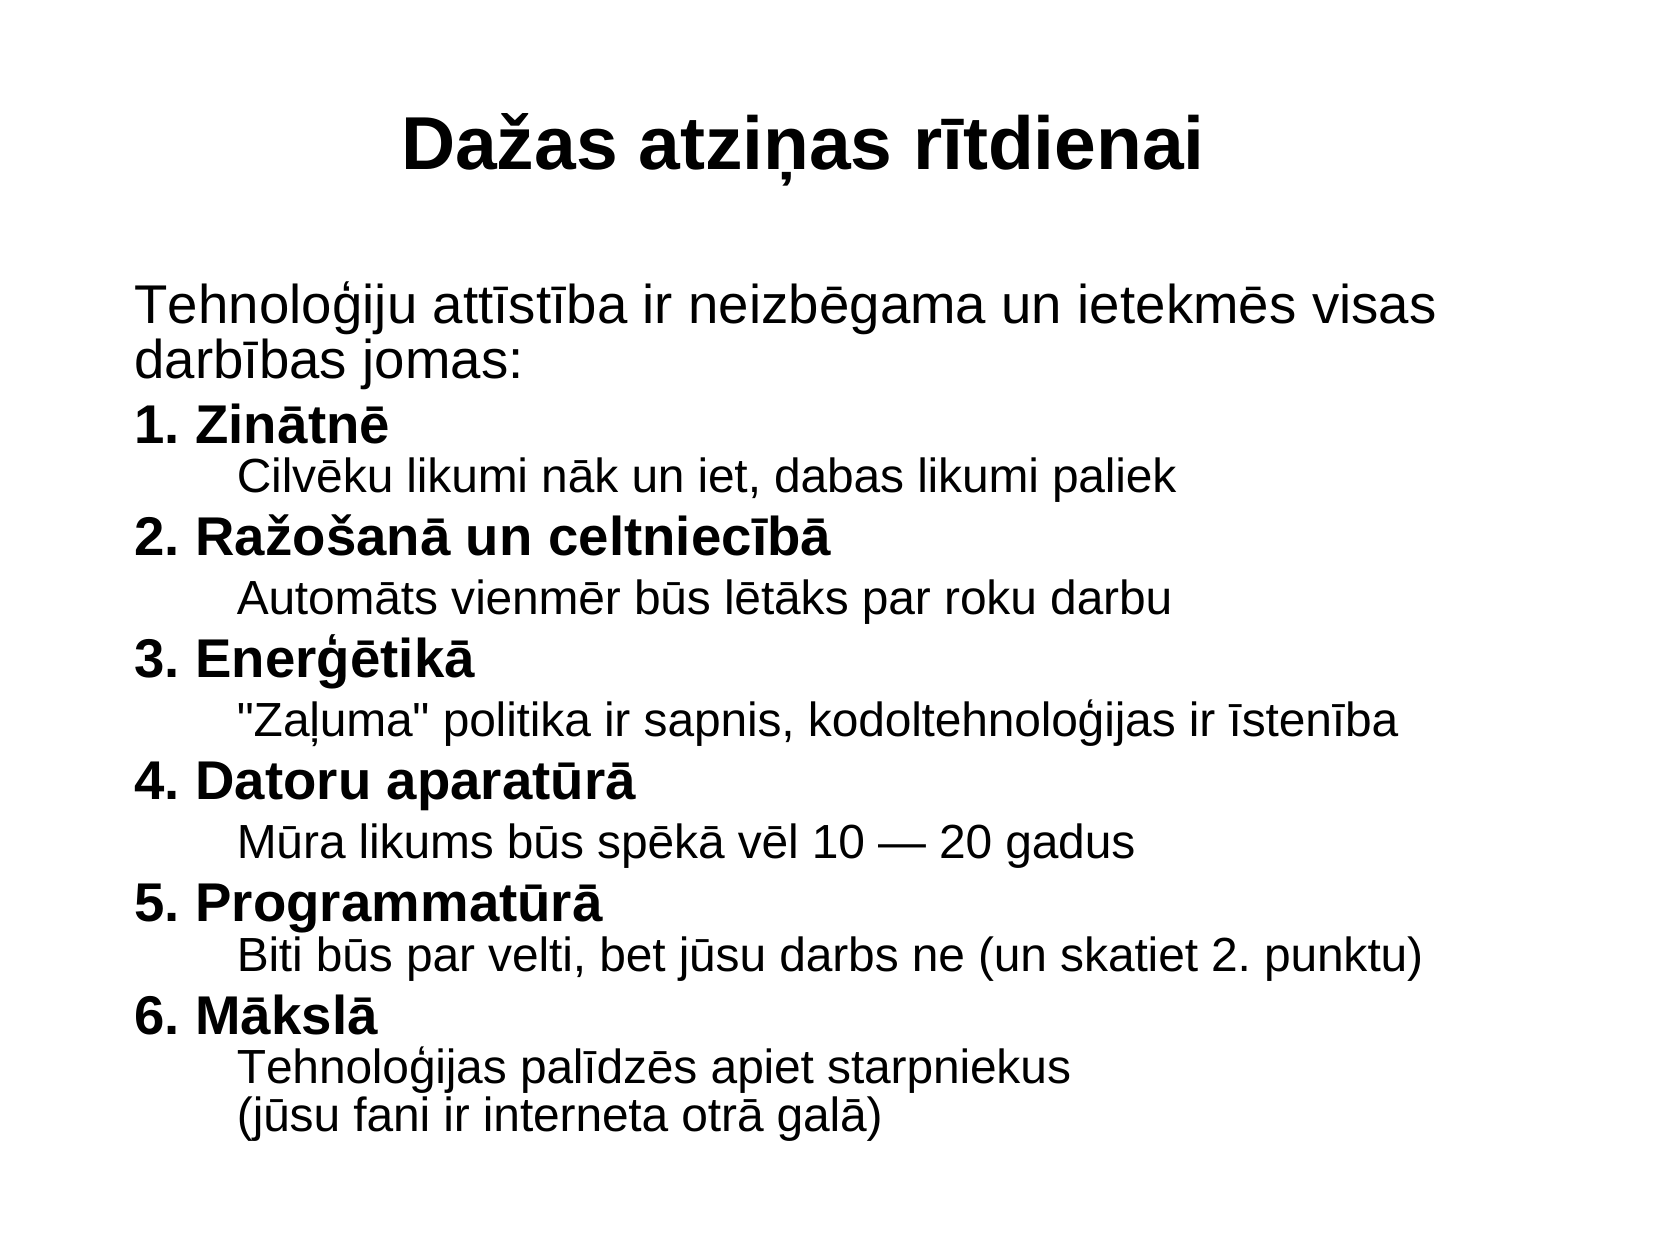

# Dažas atziņas rītdienai
Tehnoloģiju attīstība ir neizbēgama un ietekmēs visas darbības jomas:
1. Zinātnē
Cilvēku likumi nāk un iet, dabas likumi paliek
2. Ražošanā un celtniecībā
Automāts vienmēr būs lētāks par roku darbu
3. Enerģētikā
"Zaļuma" politika ir sapnis, kodoltehnoloģijas ir īstenība
4. Datoru aparatūrā
Mūra likums būs spēkā vēl 10 — 20 gadus
5. Programmatūrā
Biti būs par velti, bet jūsu darbs ne (un skatiet 2. punktu)
6. Mākslā
Tehnoloģijas palīdzēs apiet starpniekus
(jūsu fani ir interneta otrā galā)